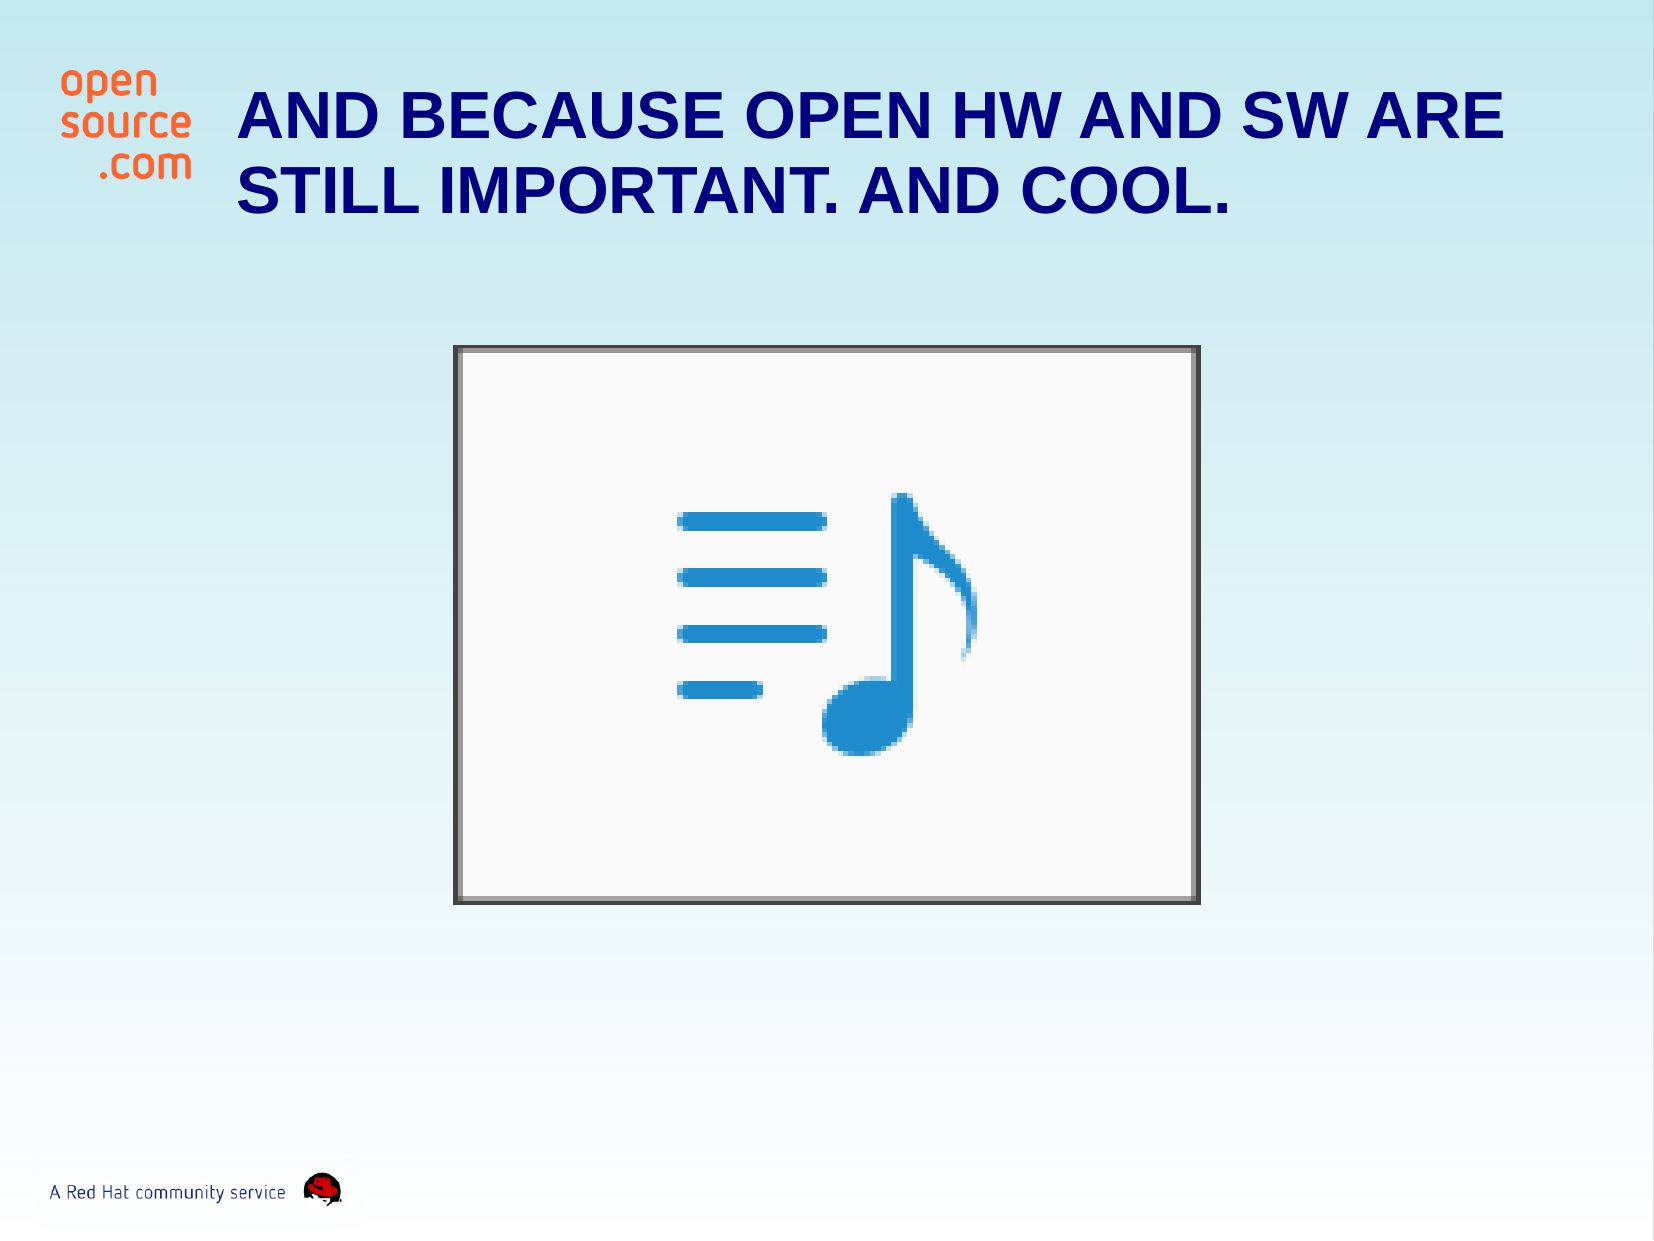

# AND BECAUSE OPEN HW AND SW ARE STILL IMPORTANT. AND COOL.